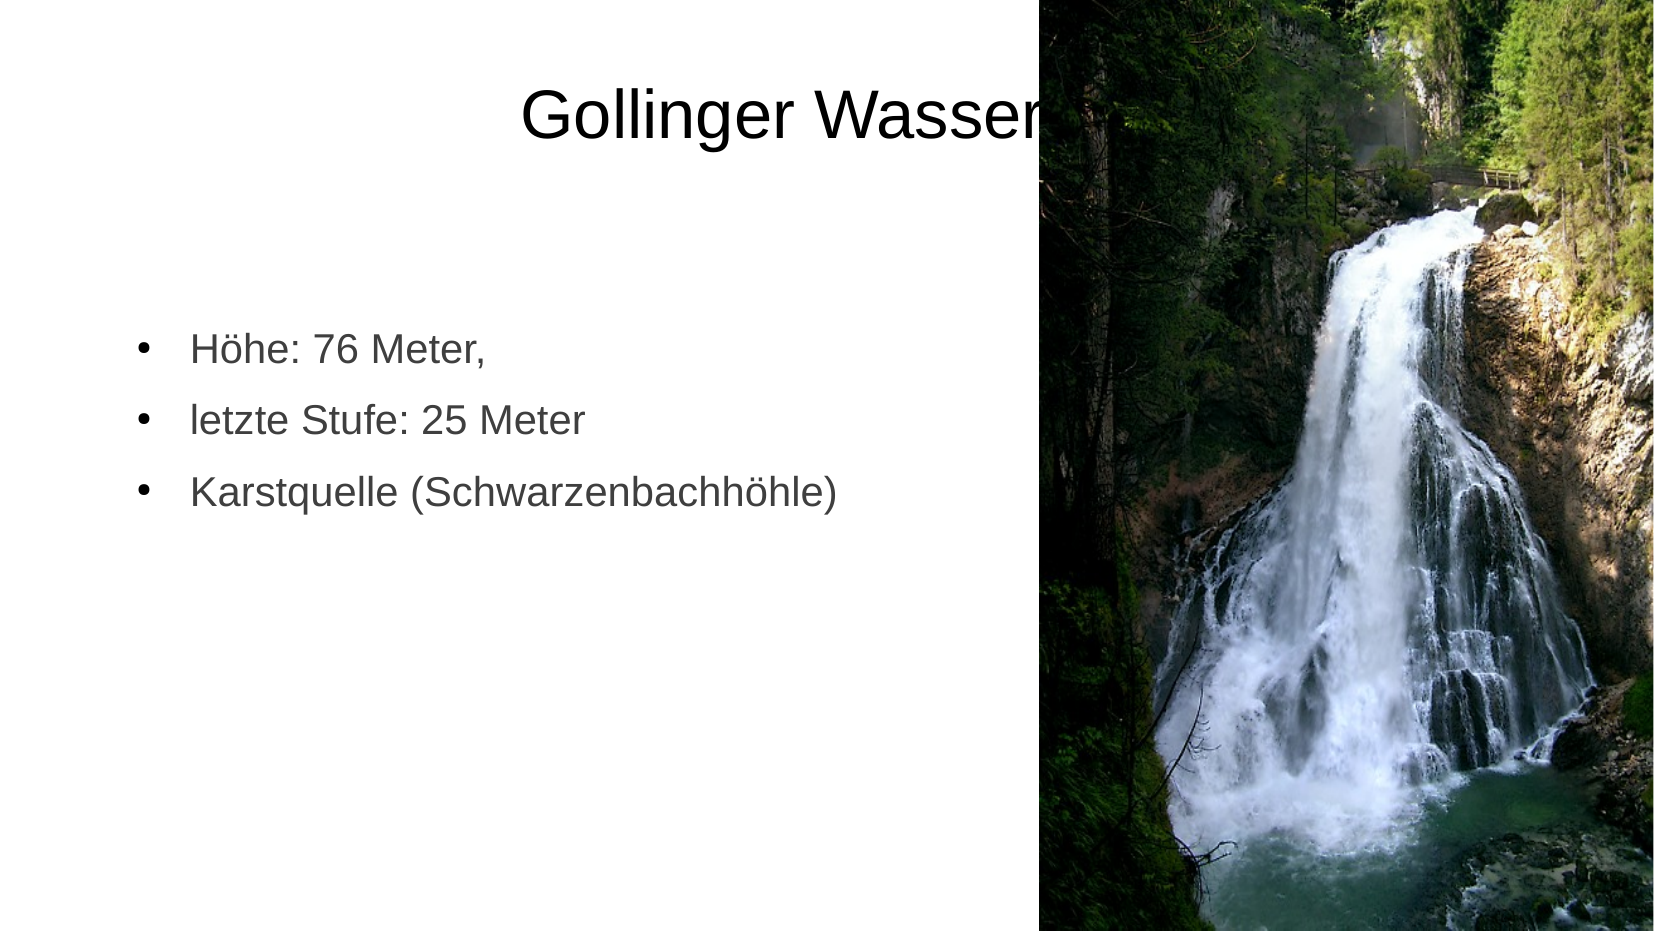

# Gollinger Wasserfall
Höhe: 76 Meter,
letzte Stufe: 25 Meter
Karstquelle (Schwarzenbachhöhle)